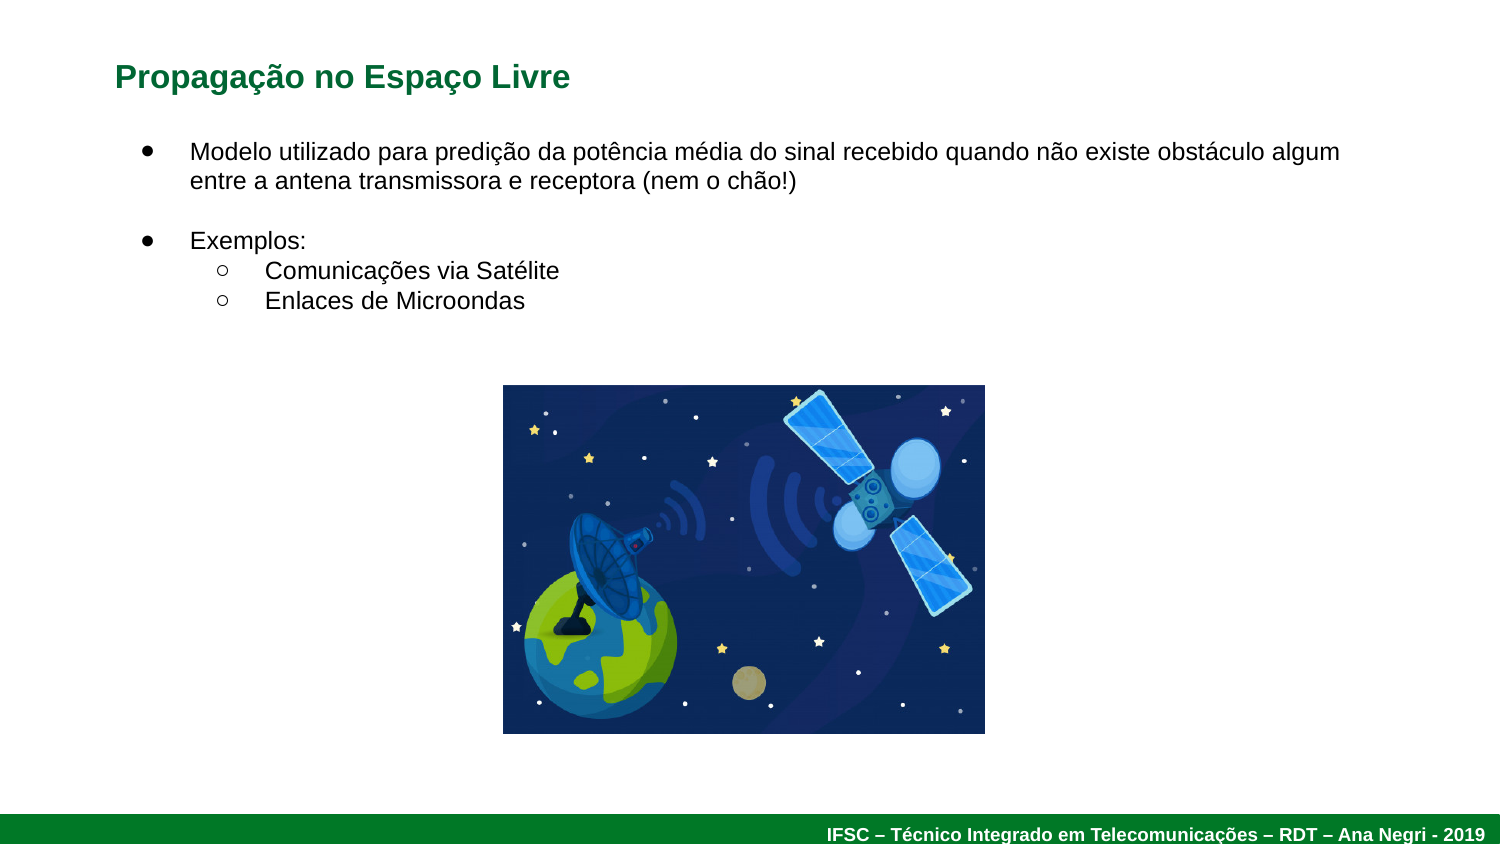

Propagação no Espaço Livre
Modelo utilizado para predição da potência média do sinal recebido quando não existe obstáculo algum entre a antena transmissora e receptora (nem o chão!)
Exemplos:
Comunicações via Satélite
Enlaces de Microondas
Subtração
IFSC – Técnico Integrado em Telecomunicações – RDT – Ana Negri - 2019